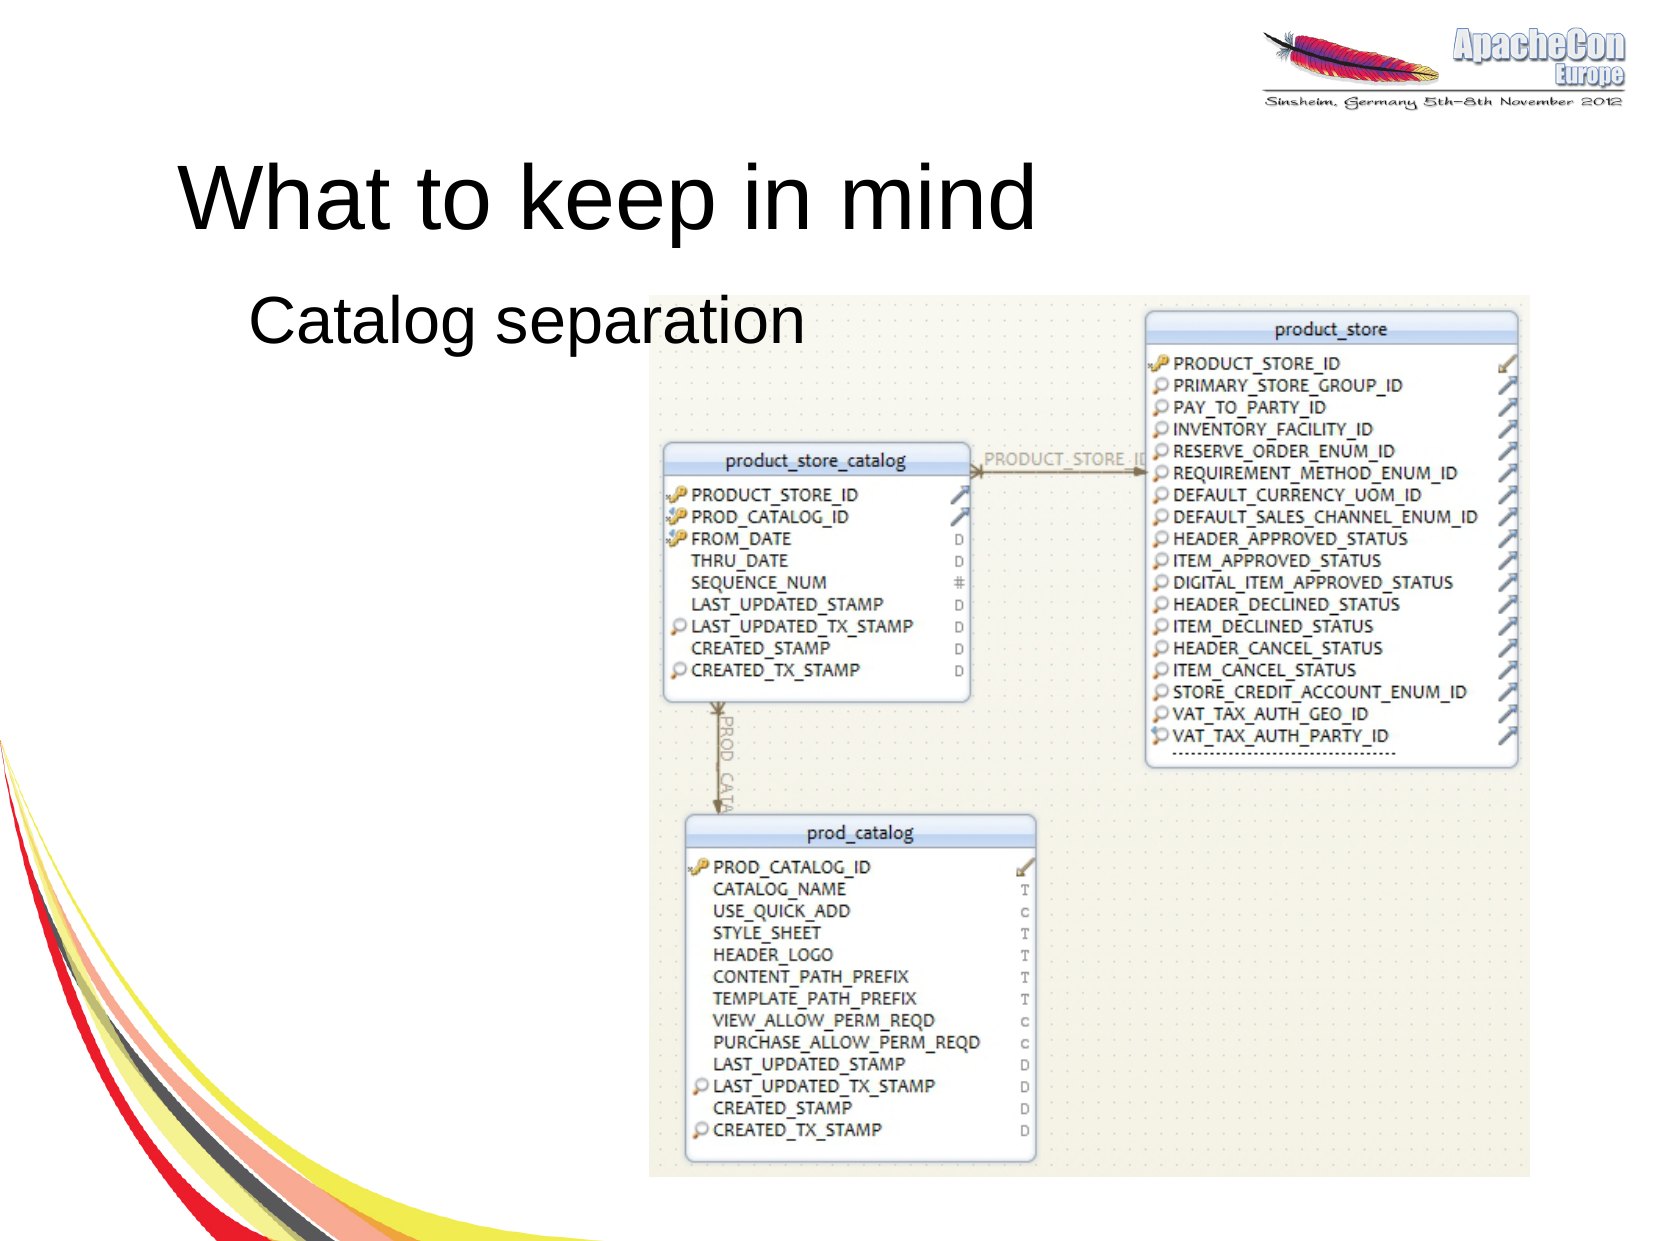

# What to keep in mind
Catalog separation